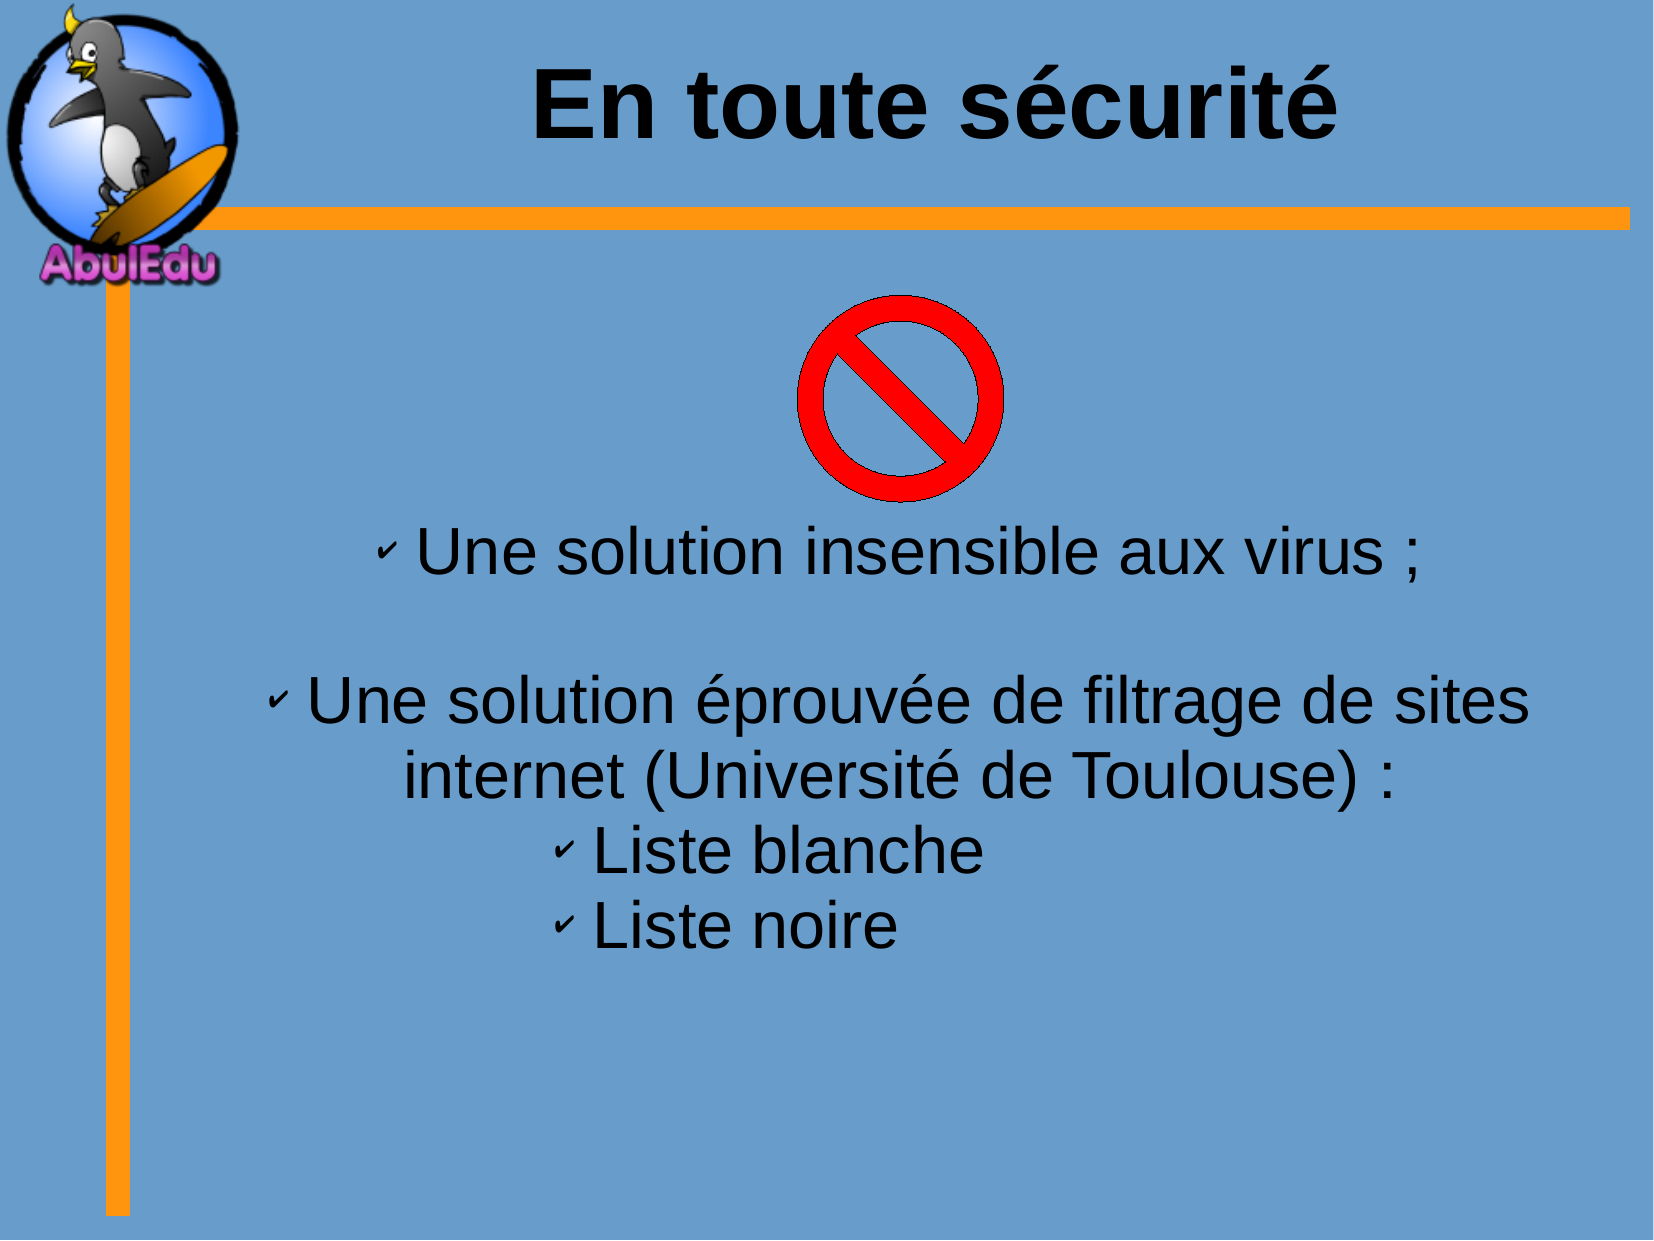

# En toute sécurité
 Une solution insensible aux virus ;
 Une solution éprouvée de filtrage de sites internet (Université de Toulouse) :
 Liste blanche
 Liste noire